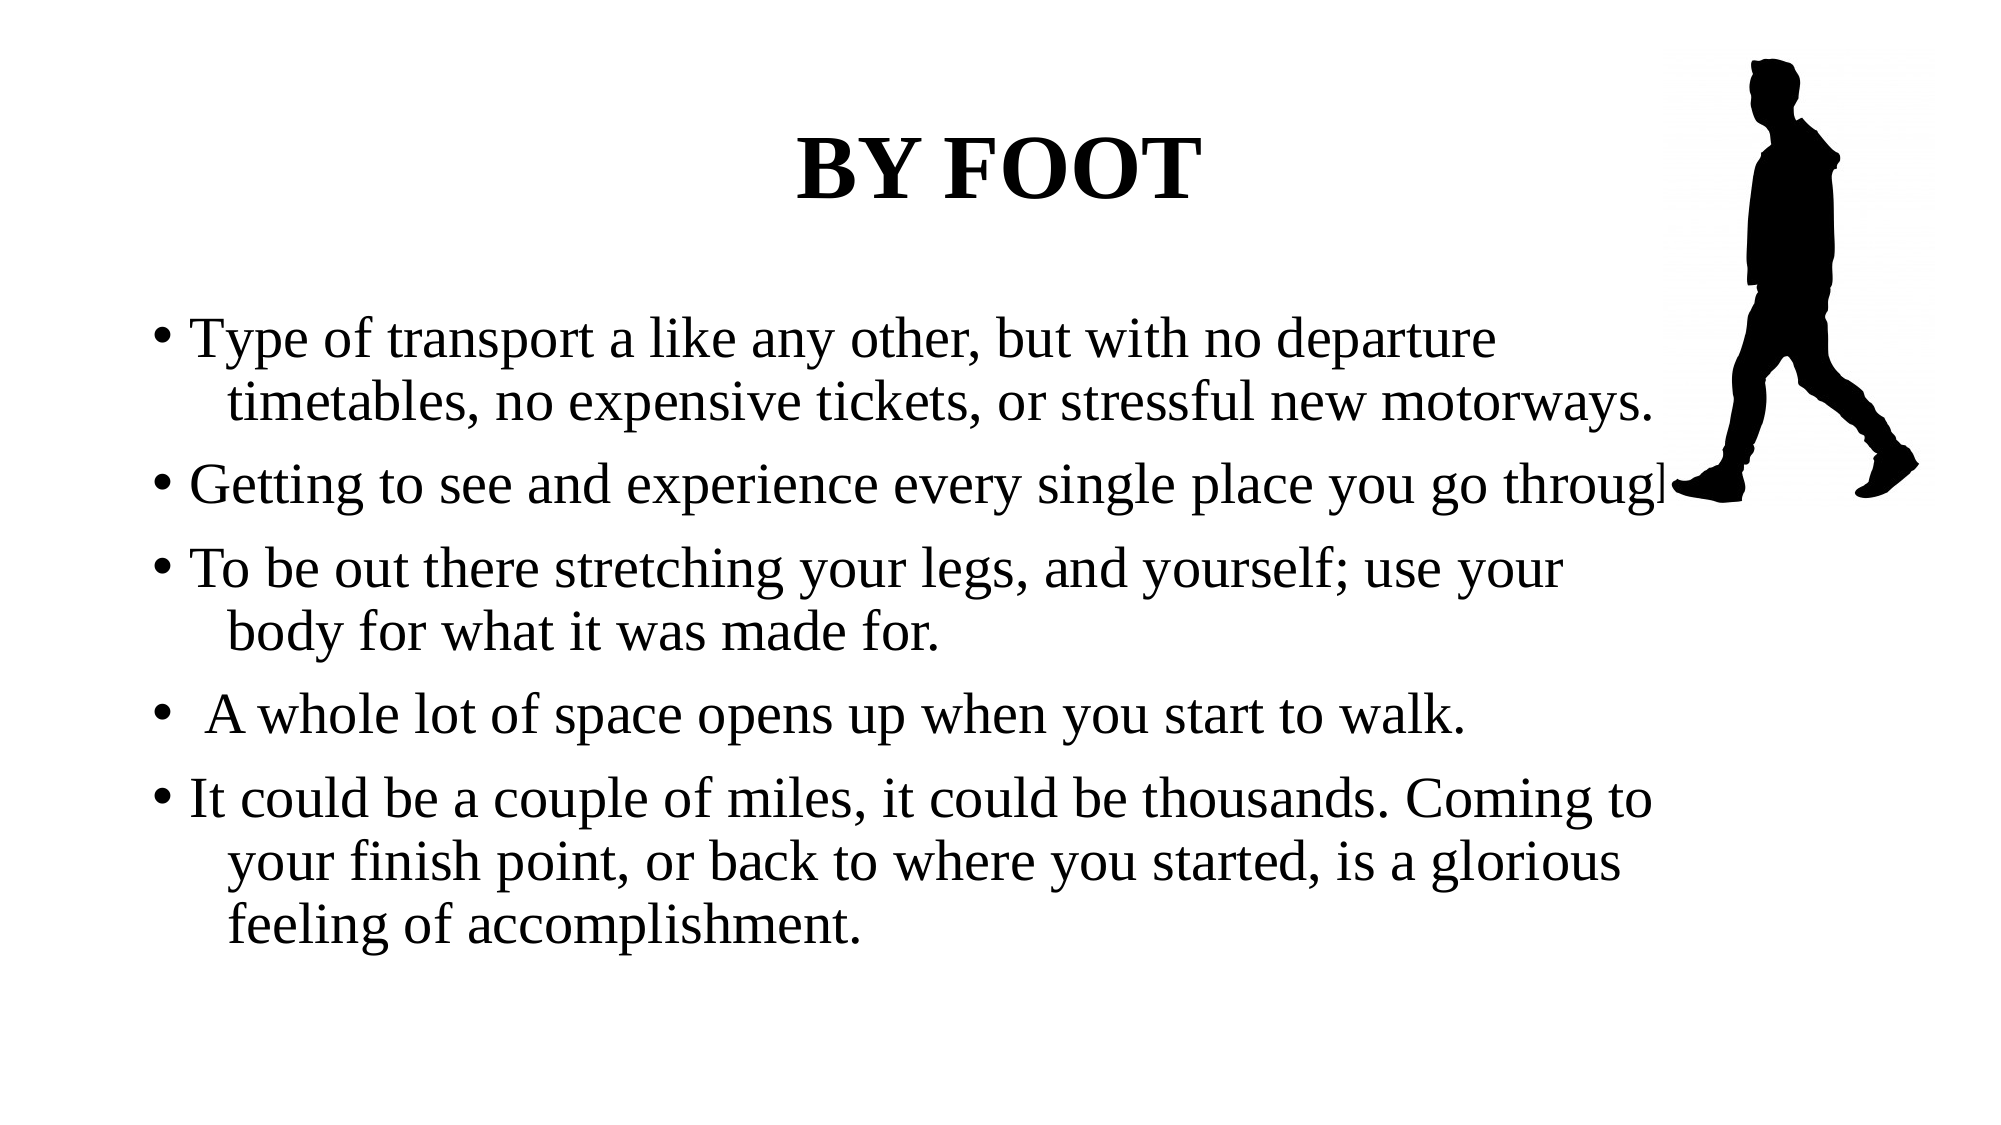

# BY FOOT
Type of transport a like any other, but with no departure timetables, no expensive tickets, or stressful new motorways.
Getting to see and experience every single place you go through
To be out there stretching your legs, and yourself; use your body for what it was made for.
 A whole lot of space opens up when you start to walk.
It could be a couple of miles, it could be thousands. Coming to your finish point, or back to where you started, is a glorious feeling of accomplishment.